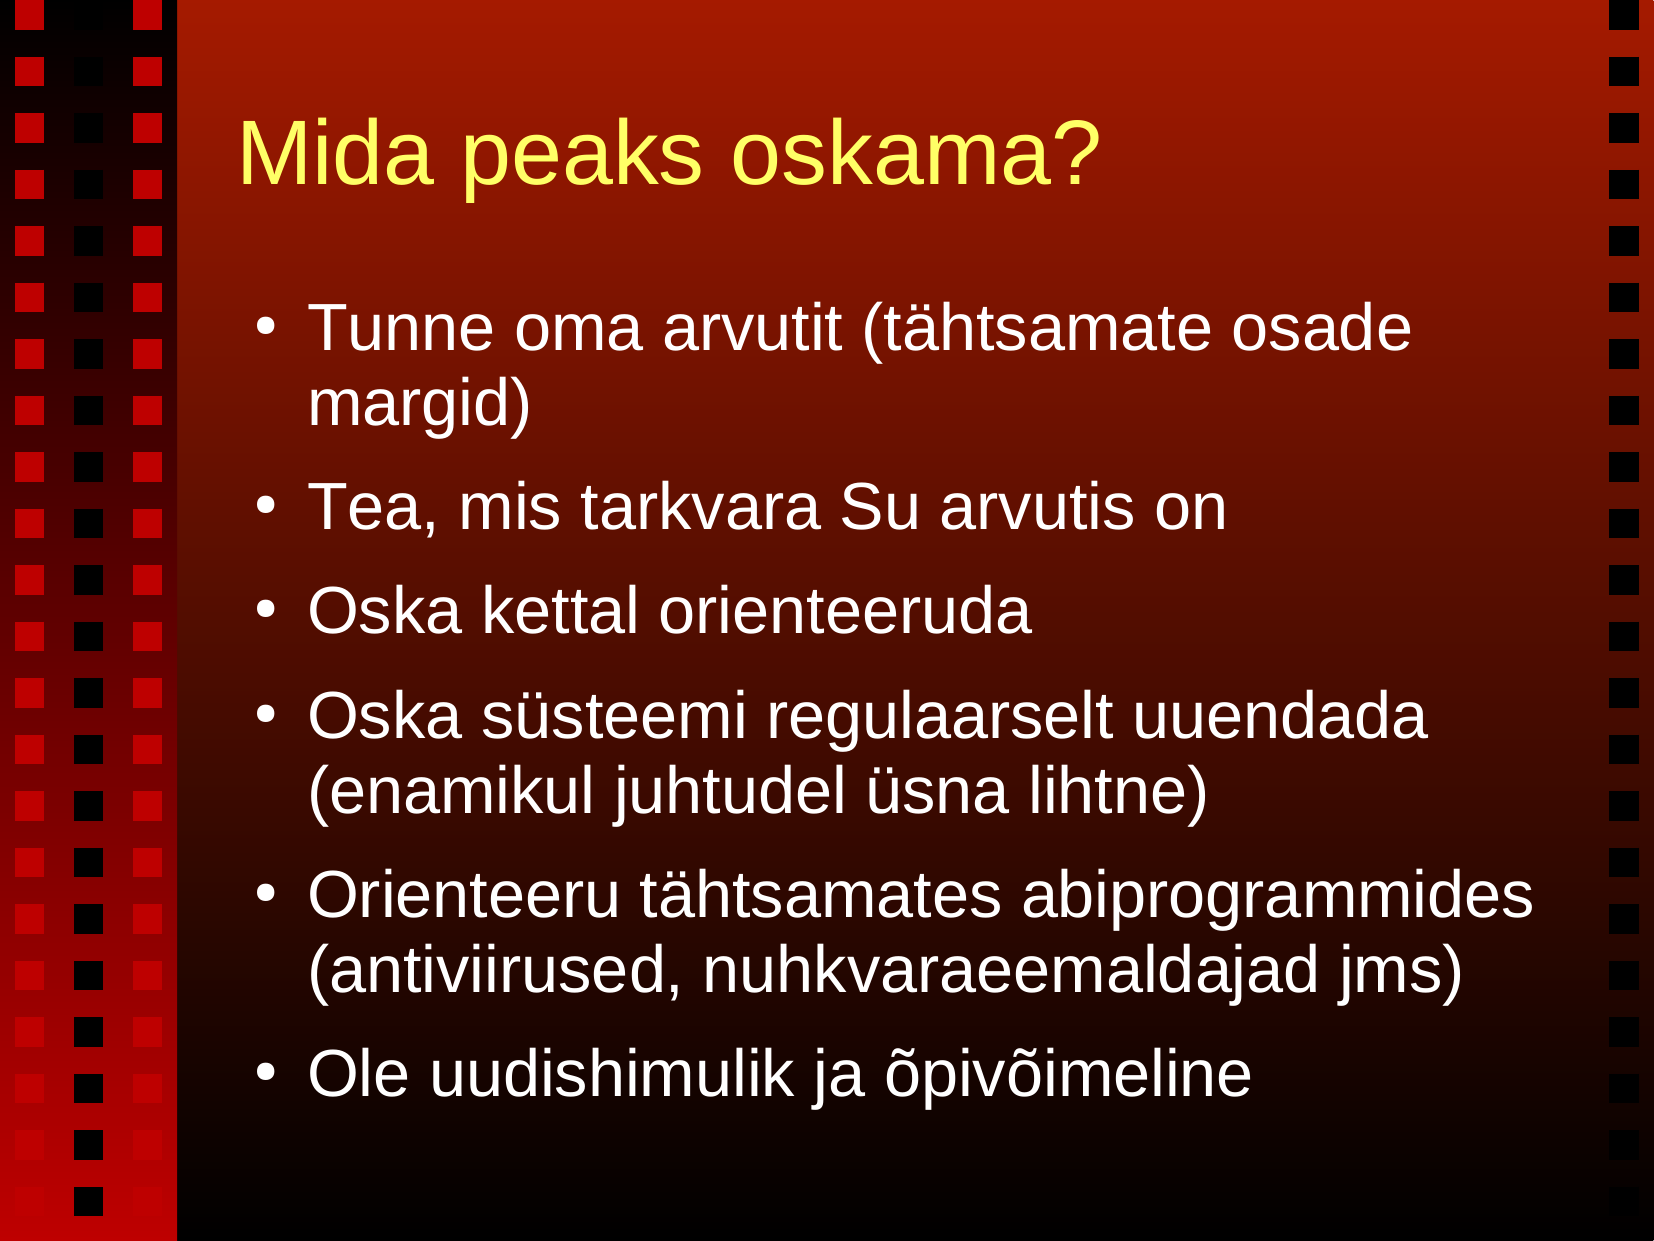

# Mida peaks oskama?
Tunne oma arvutit (tähtsamate osade margid)
Tea, mis tarkvara Su arvutis on
Oska kettal orienteeruda
Oska süsteemi regulaarselt uuendada (enamikul juhtudel üsna lihtne)
Orienteeru tähtsamates abiprogrammides (antiviirused, nuhkvaraeemaldajad jms)
Ole uudishimulik ja õpivõimeline